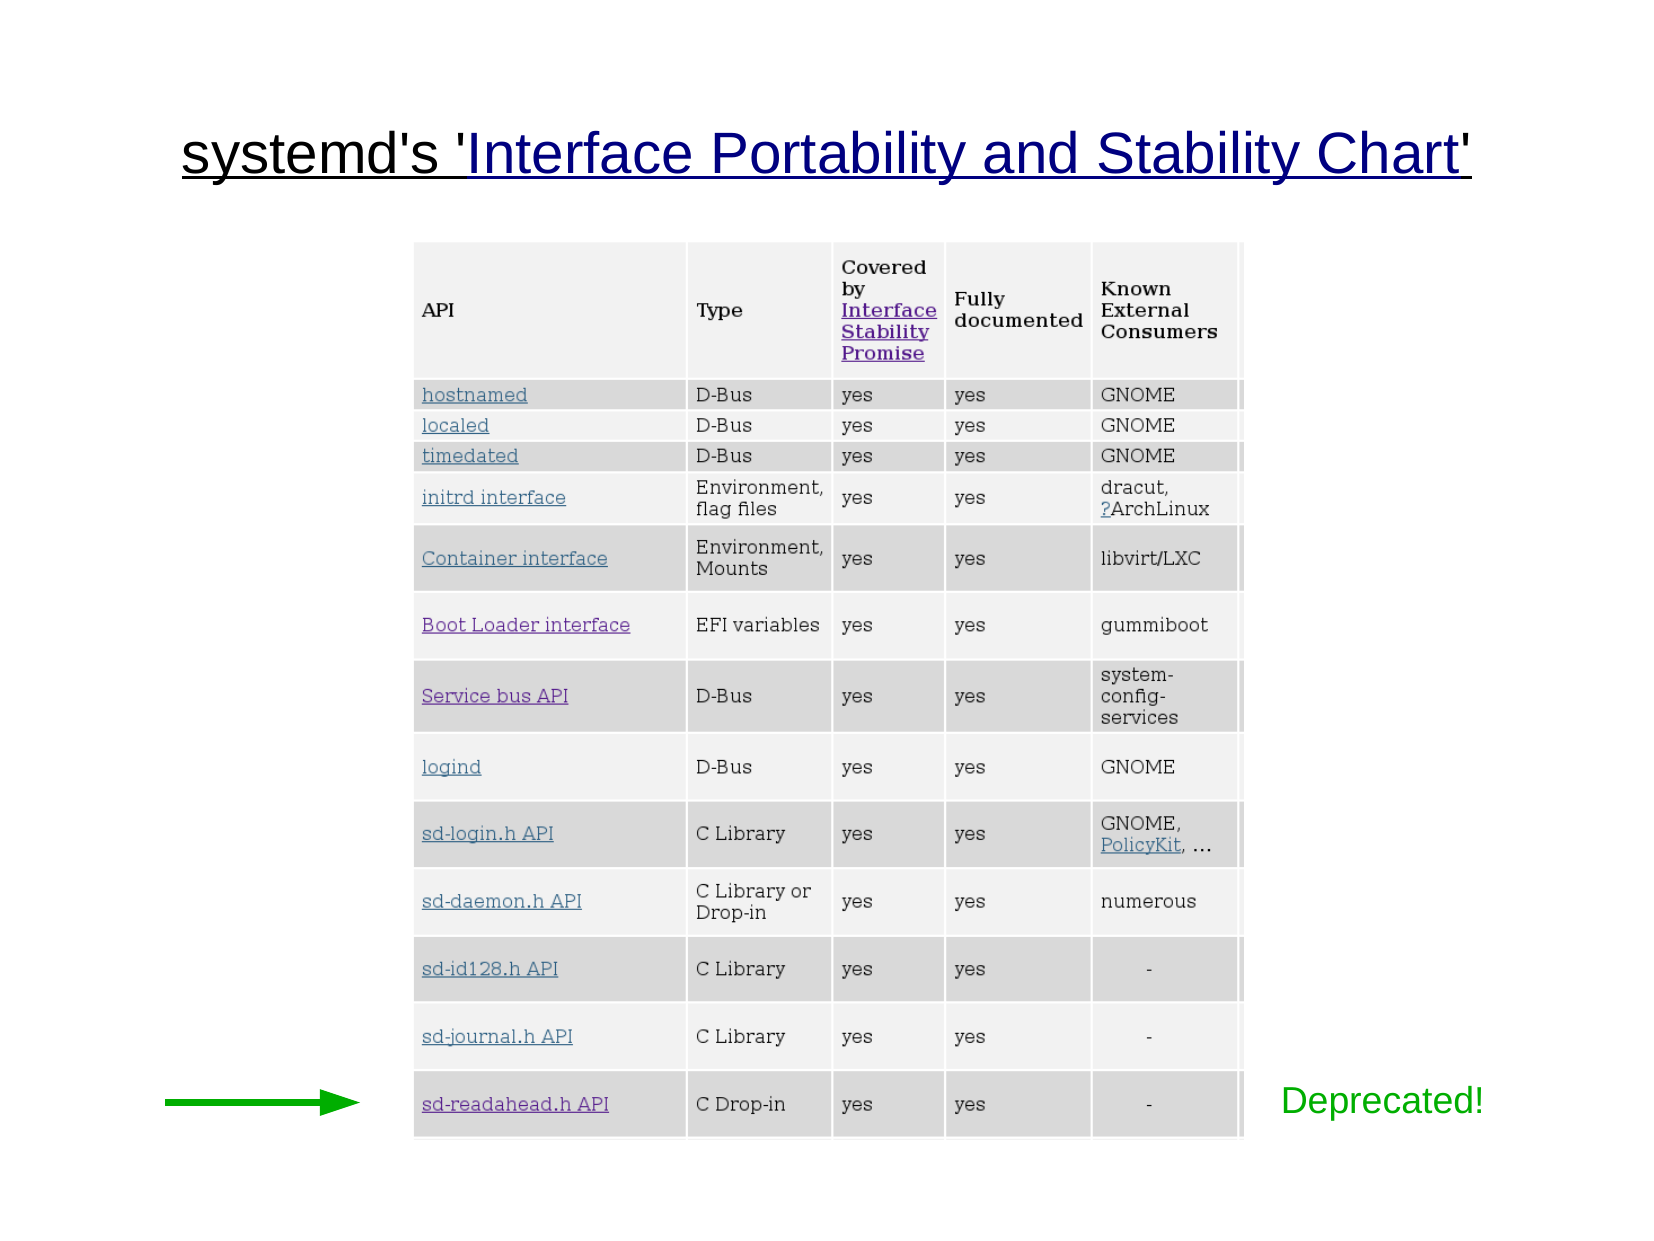

# systemd's 'Interface Portability and Stability Chart'
Deprecated!